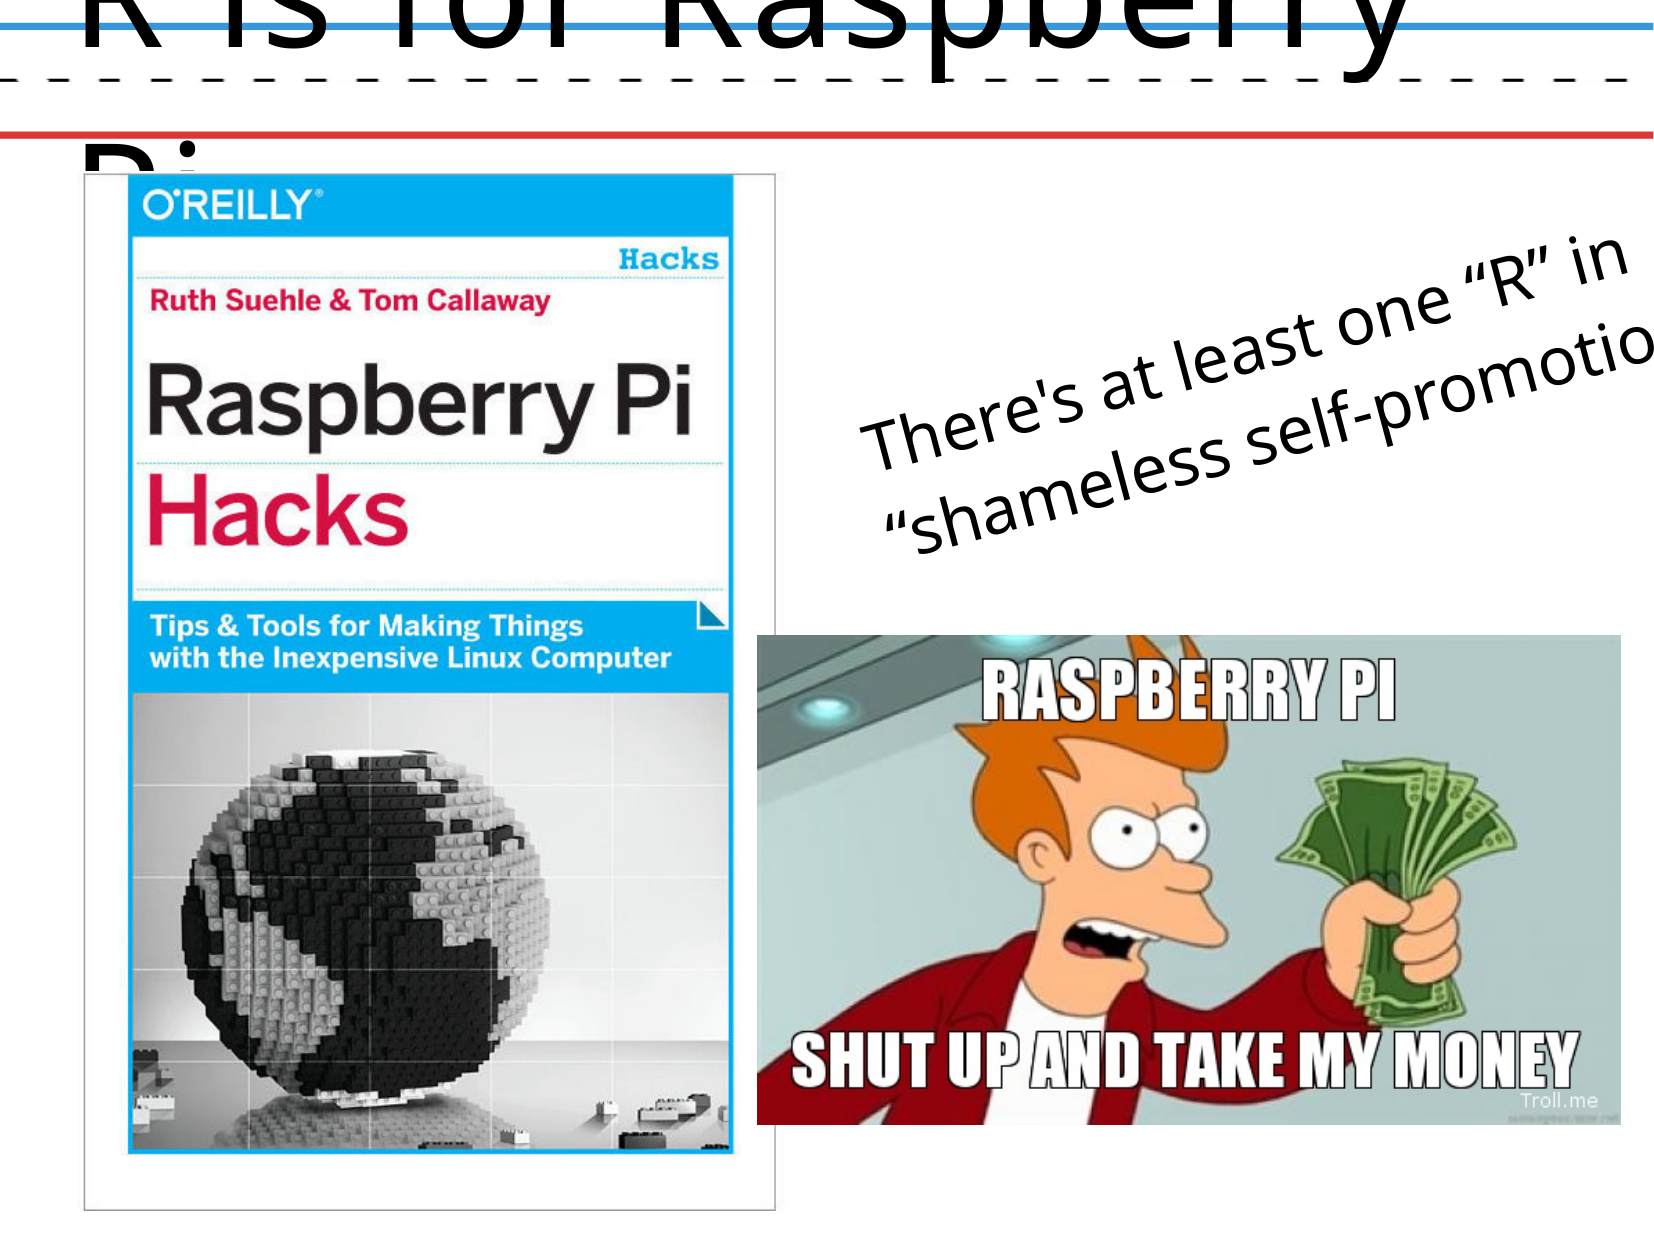

# R is for Raspberry Pi.
There's at least one “R” in
“shameless self-promotion”